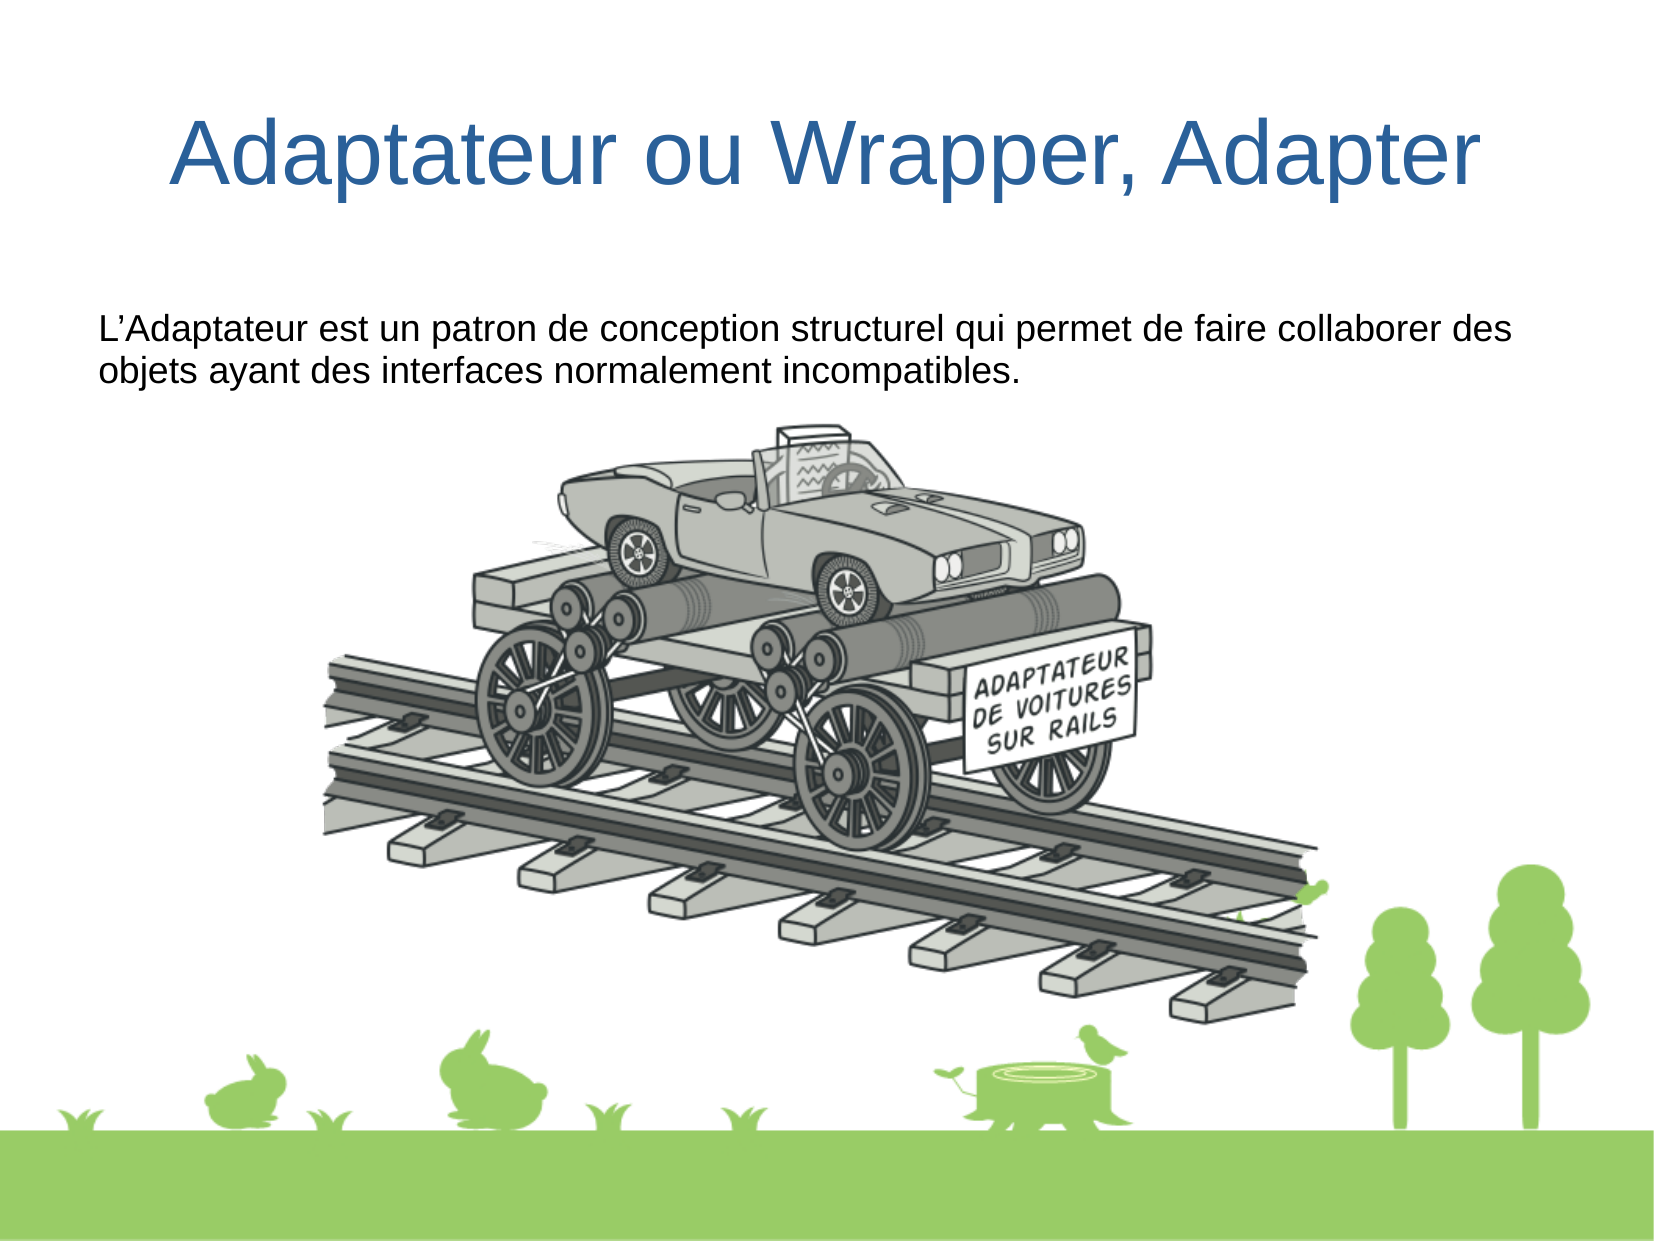

# Adaptateur ou Wrapper, Adapter
L’Adaptateur est un patron de conception structurel qui permet de faire collaborer des objets ayant des interfaces normalement incompatibles.